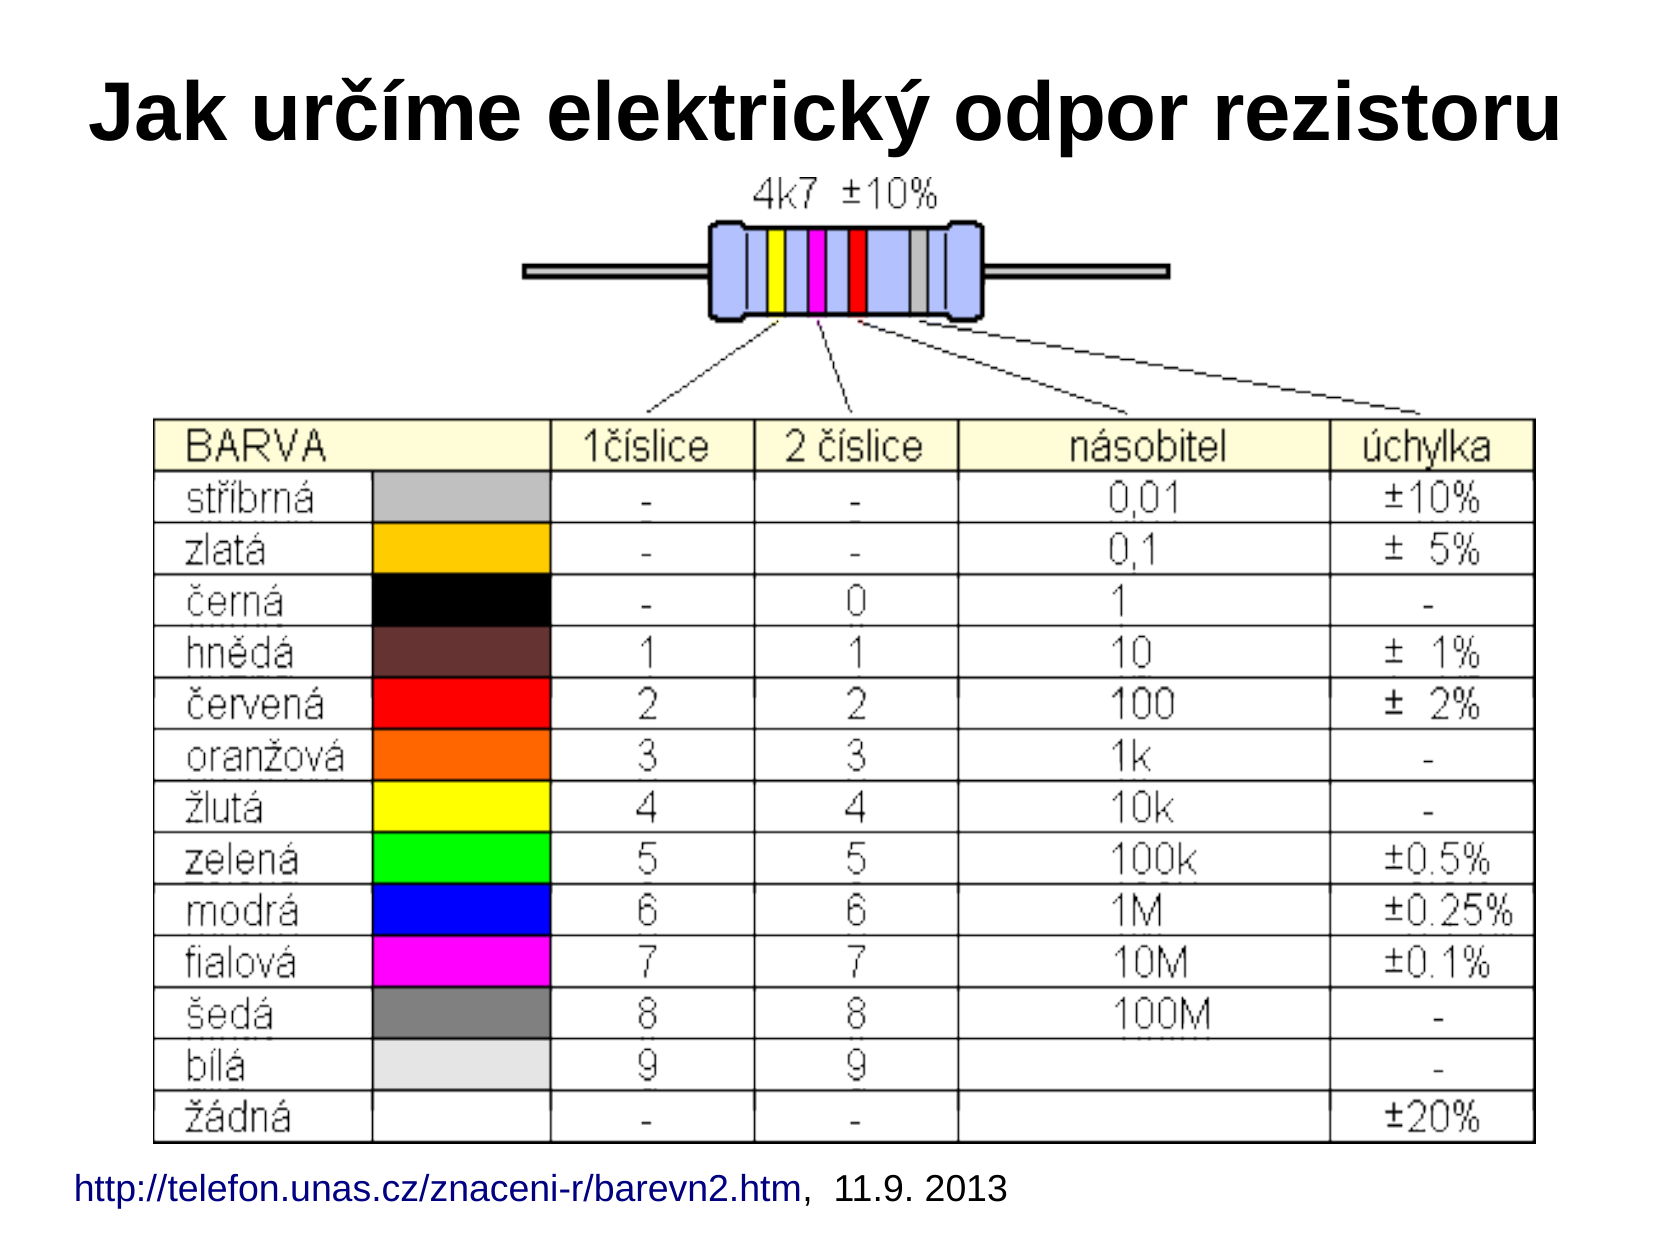

# Jak určíme elektrický odpor rezistoru
http://telefon.unas.cz/znaceni-r/barevn2.htm, 11.9. 2013